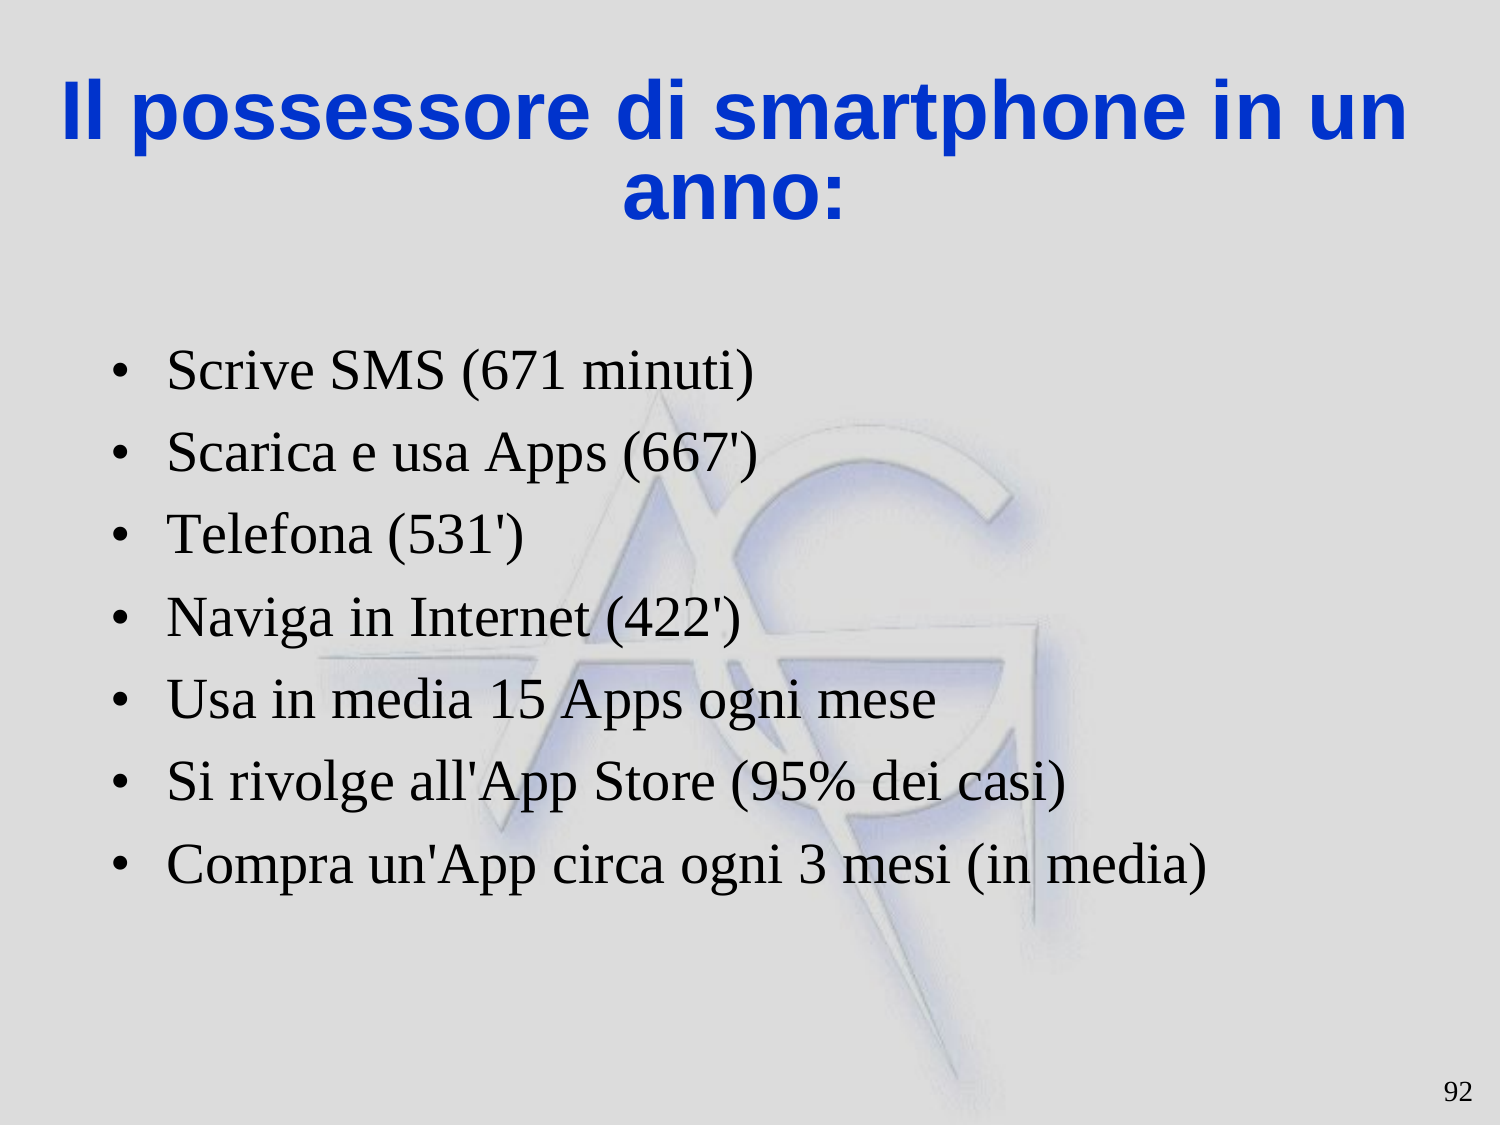

# Il possessore di smartphone in un anno:
Scrive SMS (671 minuti)
Scarica e usa Apps (667')
Telefona (531')
Naviga in Internet (422')
Usa in media 15 Apps ogni mese
Si rivolge all'App Store (95% dei casi)
Compra un'App circa ogni 3 mesi (in media)